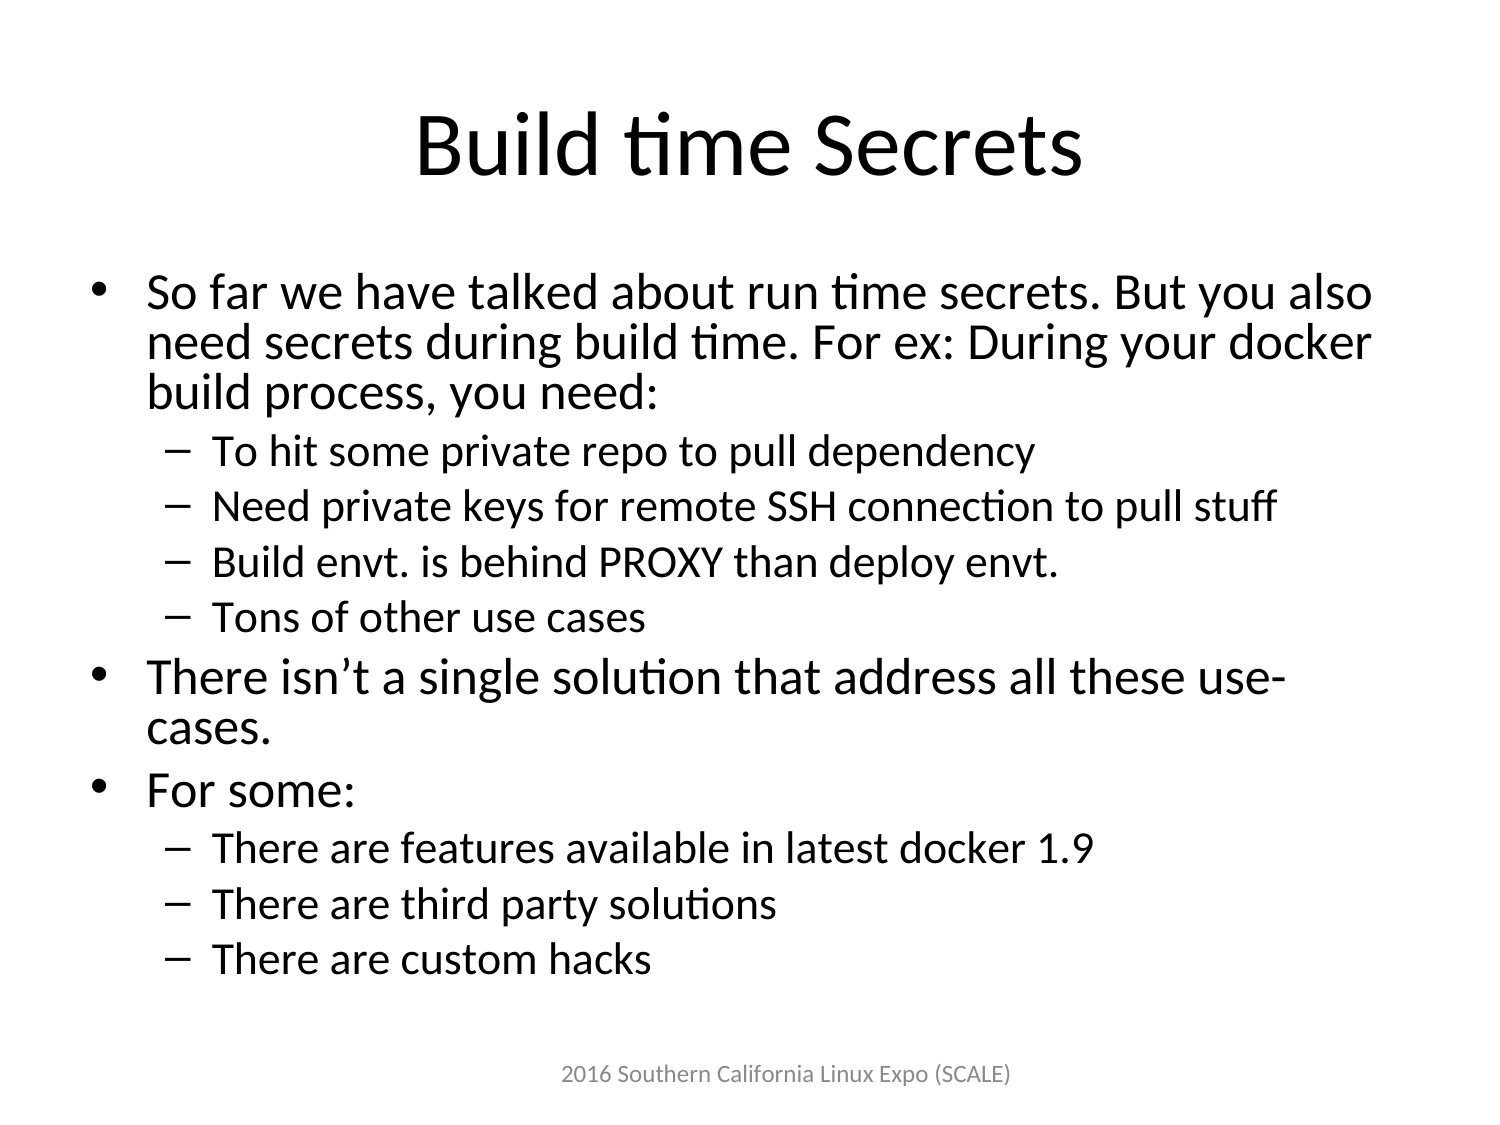

# Build time Secrets
So far we have talked about run time secrets. But you also need secrets during build time. For ex: During your docker build process, you need:
To hit some private repo to pull dependency
Need private keys for remote SSH connection to pull stuff
Build envt. is behind PROXY than deploy envt.
Tons of other use cases
There isn’t a single solution that address all these use-cases.
For some:
There are features available in latest docker 1.9
There are third party solutions
There are custom hacks
2016 Southern California Linux Expo (SCALE)